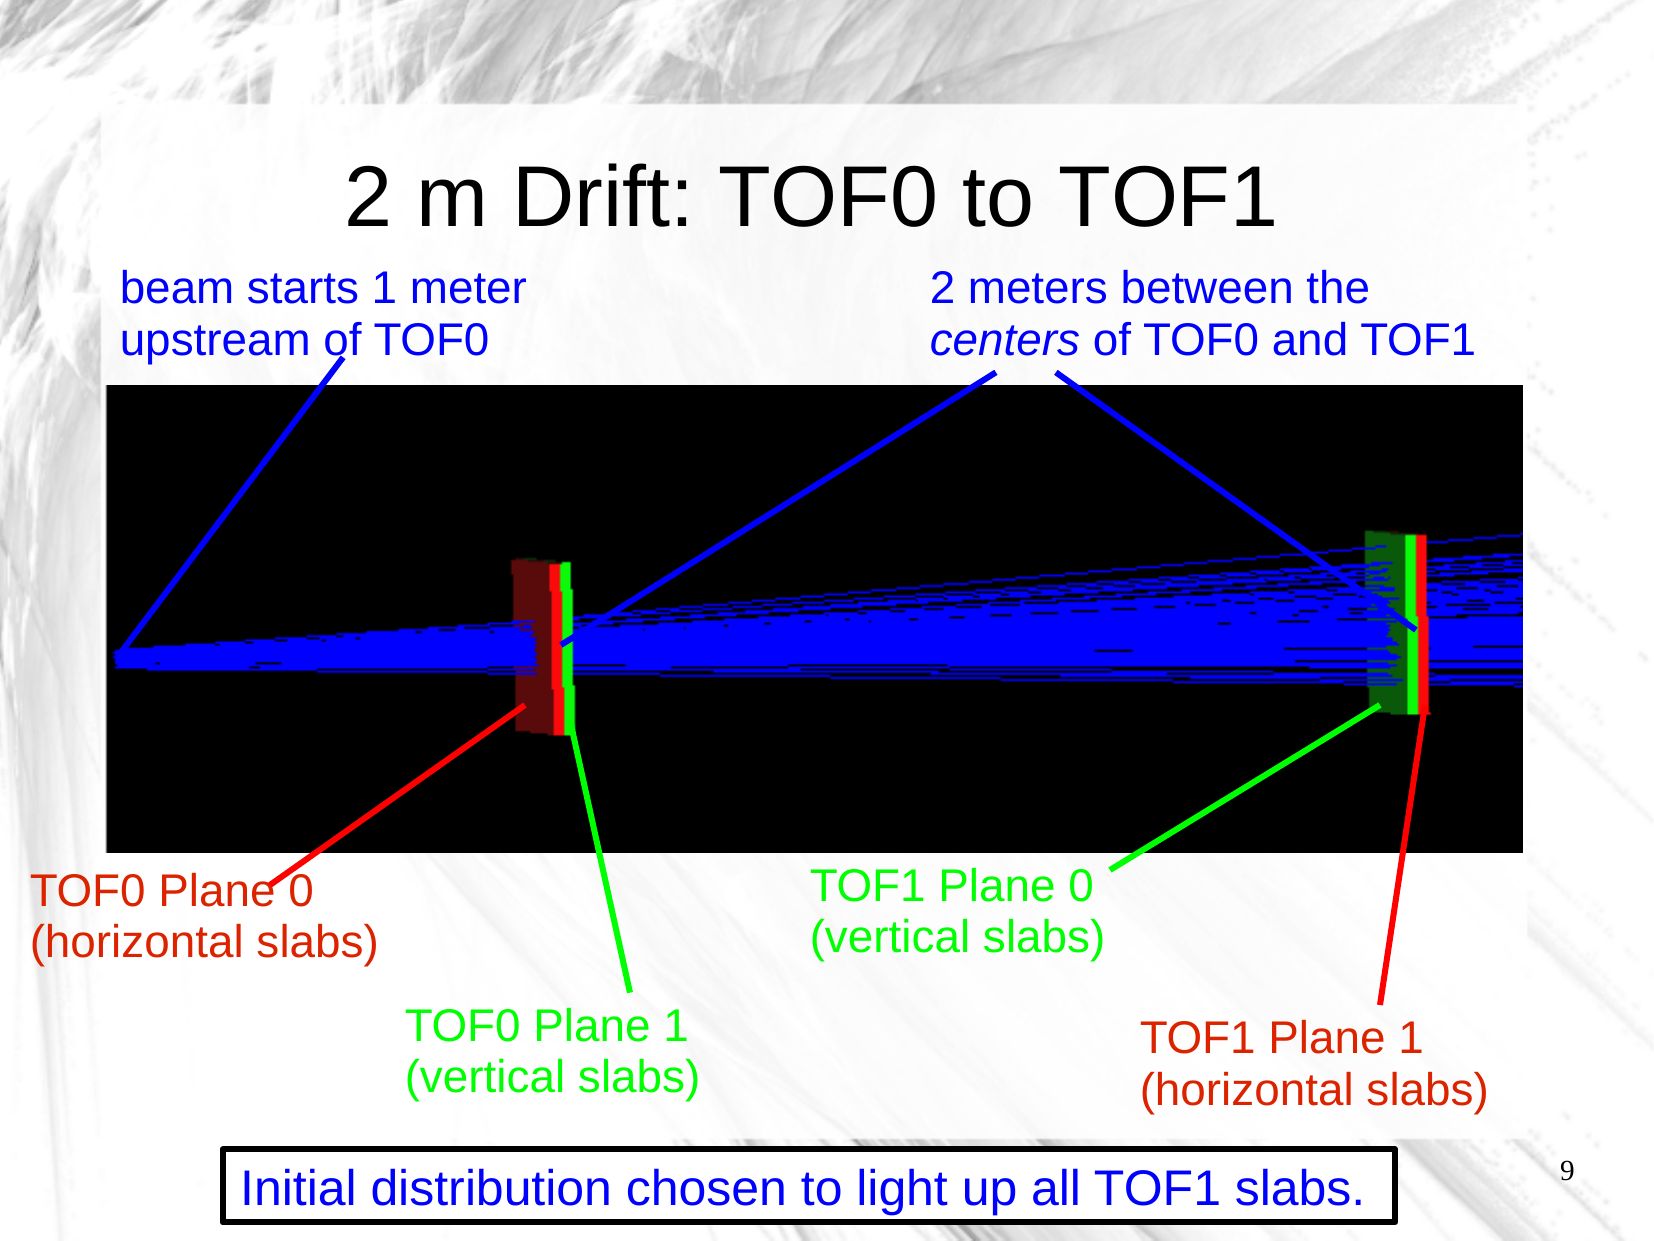

# 2 m Drift: TOF0 to TOF1
beam starts 1 meter upstream of TOF0
2 meters between the
centers of TOF0 and TOF1
TOF1 Plane 0
(vertical slabs)
TOF0 Plane 0
(horizontal slabs)
TOF0 Plane 1
(vertical slabs)
TOF1 Plane 1
(horizontal slabs)
Initial distribution chosen to light up all TOF1 slabs.
9